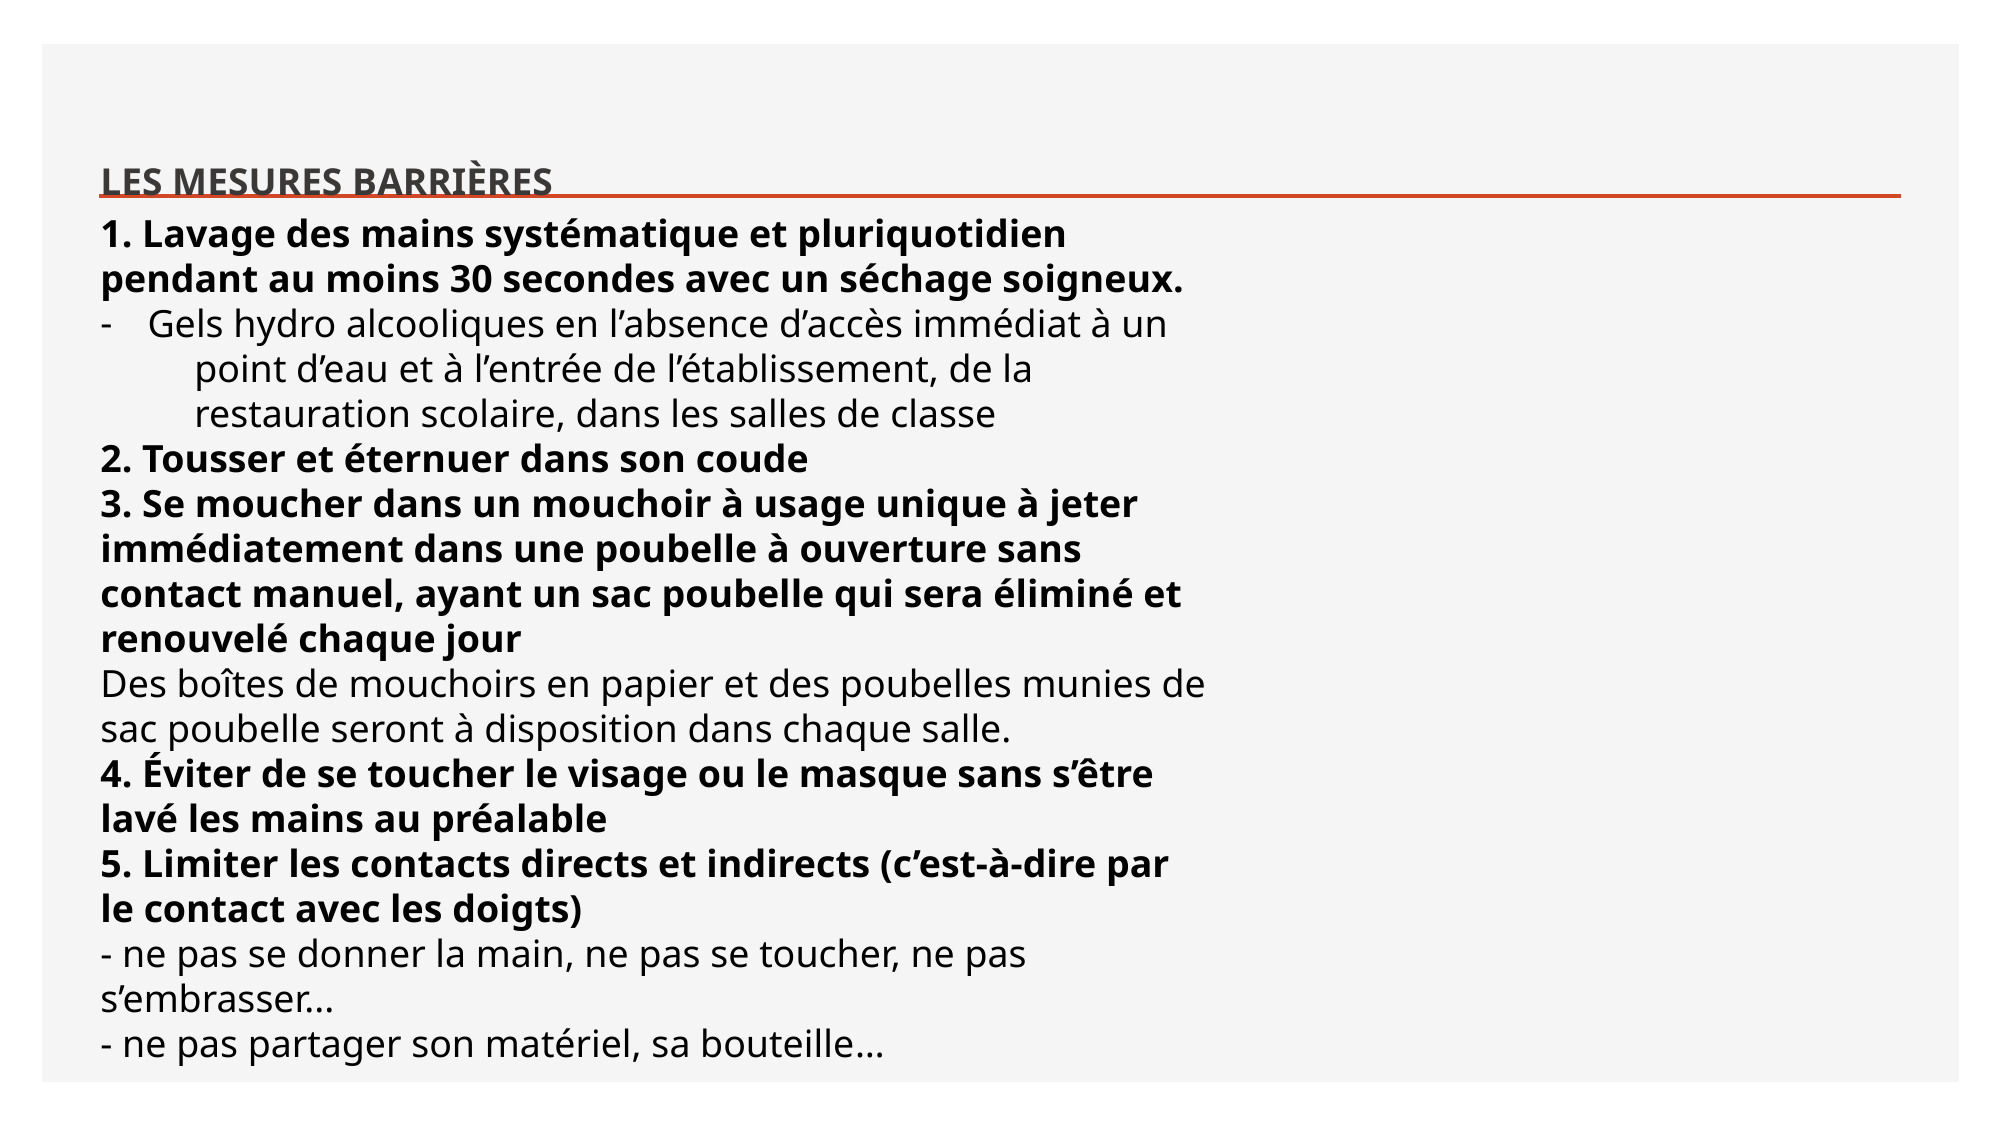

# LES MESURES BARRIÈRES
1. Lavage des mains systématique et pluriquotidien pendant au moins 30 secondes avec un séchage soigneux.
Gels hydro alcooliques en l’absence d’accès immédiat à un point d’eau et à l’entrée de l’établissement, de la restauration scolaire, dans les salles de classe
2. Tousser et éternuer dans son coude
3. Se moucher dans un mouchoir à usage unique à jeter immédiatement dans une poubelle à ouverture sans contact manuel, ayant un sac poubelle qui sera éliminé et renouvelé chaque jour
Des boîtes de mouchoirs en papier et des poubelles munies de sac poubelle seront à disposition dans chaque salle.
4. Éviter de se toucher le visage ou le masque sans s’être lavé les mains au préalable
5. Limiter les contacts directs et indirects (c’est-à-dire par le contact avec les doigts)
- ne pas se donner la main, ne pas se toucher, ne pas s’embrasser...
- ne pas partager son matériel, sa bouteille…